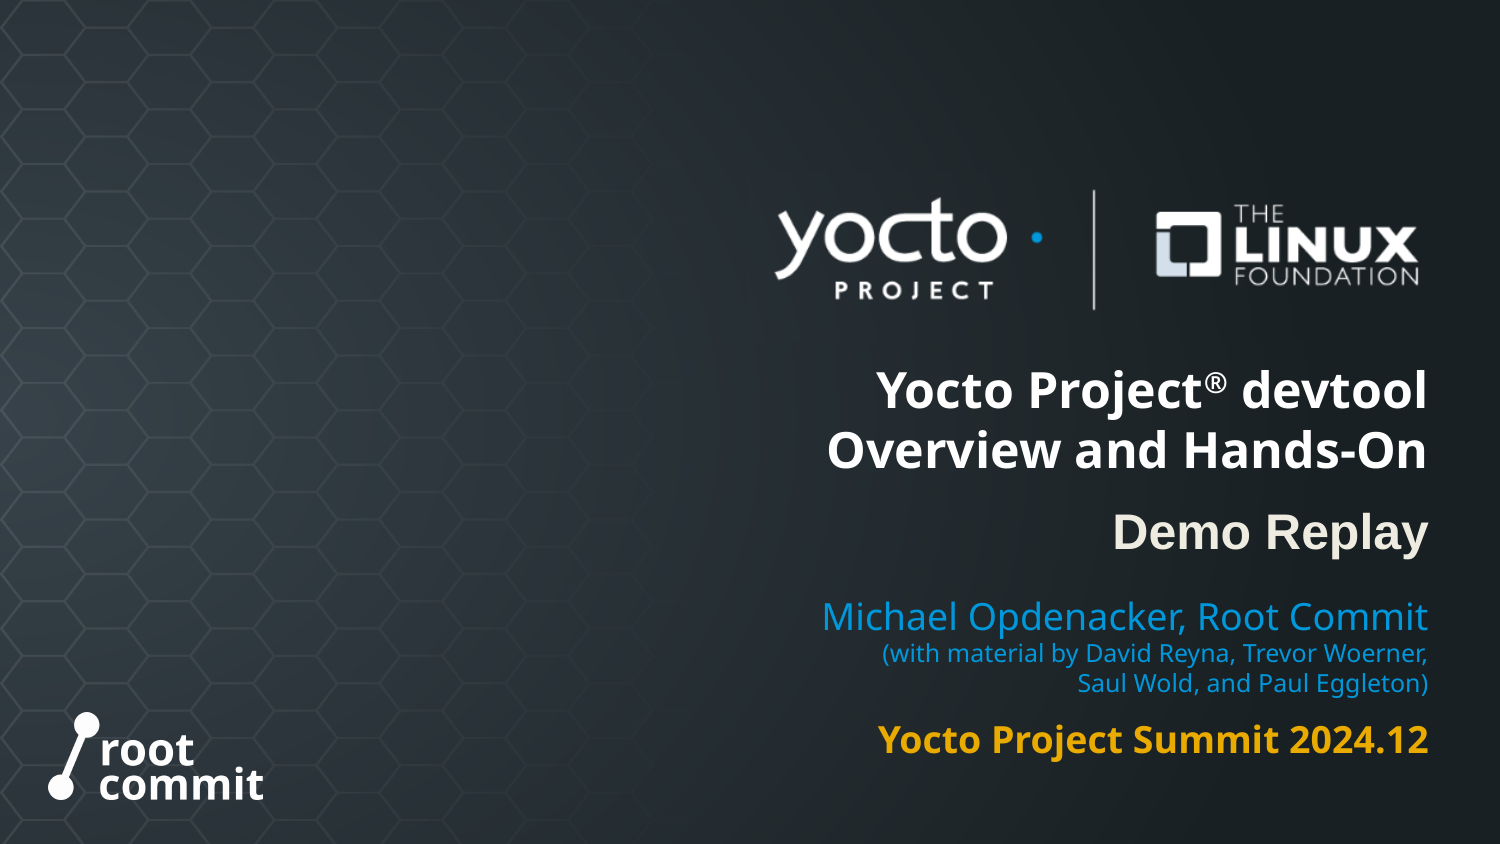

Yocto Project® devtool
Overview and Hands-On
Demo Replay
Michael Opdenacker, Root Commit
(with material by David Reyna, Trevor Woerner,
Saul Wold, and Paul Eggleton)
Yocto Project Summit 2024.12